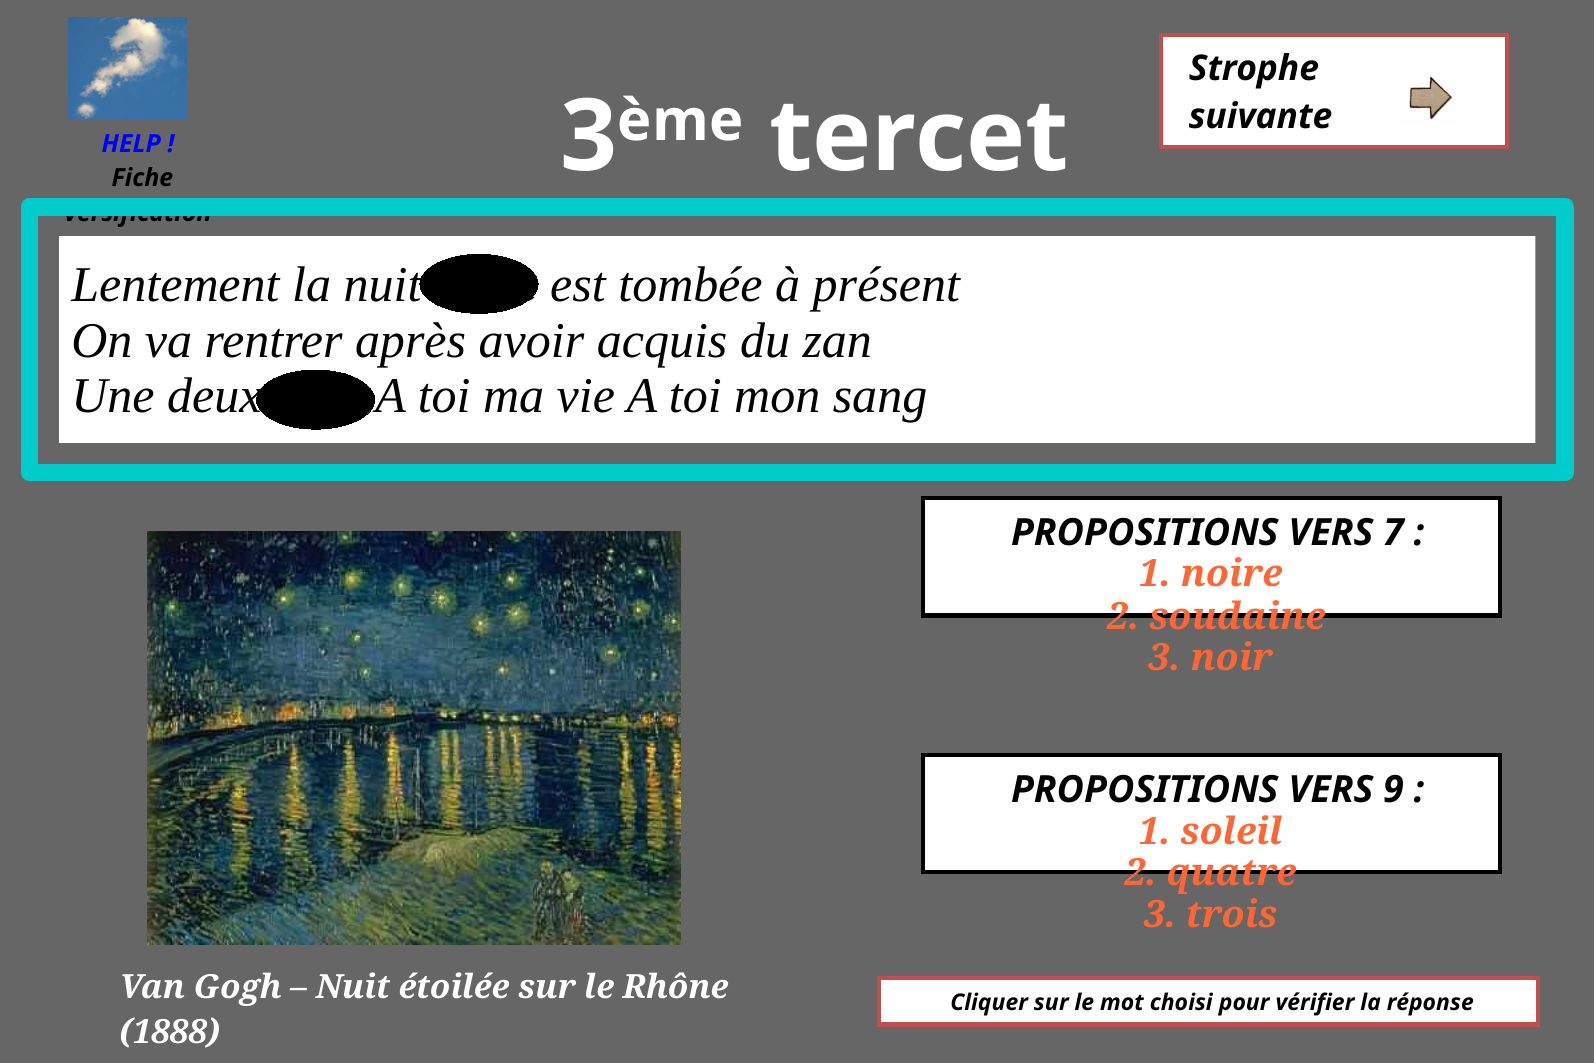

HELP !
Fiche versification
Strophe
suivante
# 3ème tercet
Lentement la nuit noire est tombée à présent
On va rentrer après avoir acquis du zan
Une deux trois A toi ma vie A toi mon sang
PROPOSITIONS VERS 7 :
1. noire
2. soudaine
3. noir
PROPOSITIONS VERS 9 :
1. soleil
2. quatre
3. trois
Van Gogh – Nuit étoilée sur le Rhône (1888)
Cliquer sur le mot choisi pour vérifier la réponse